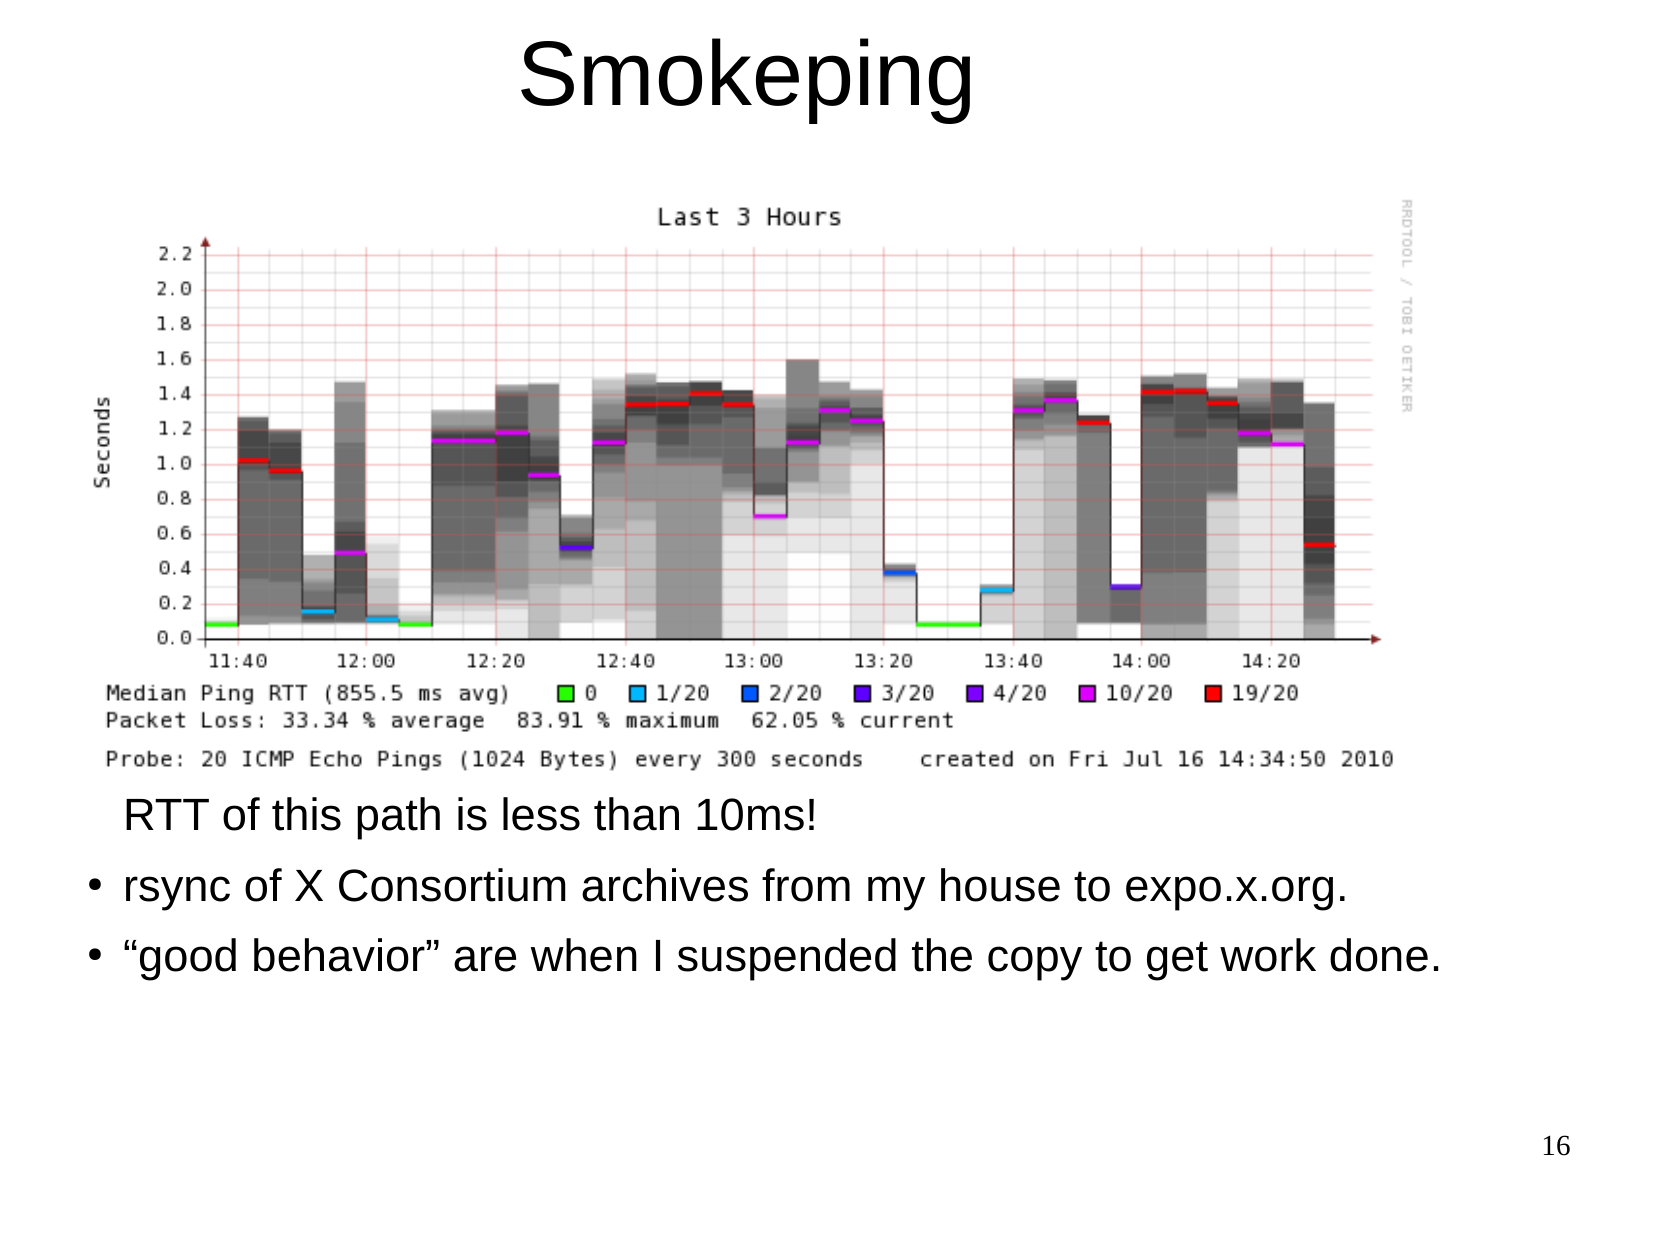

# Smokeping
RTT of this path is less than 10ms!
rsync of X Consortium archives from my house to expo.x.org.
“good behavior” are when I suspended the copy to get work done.
16